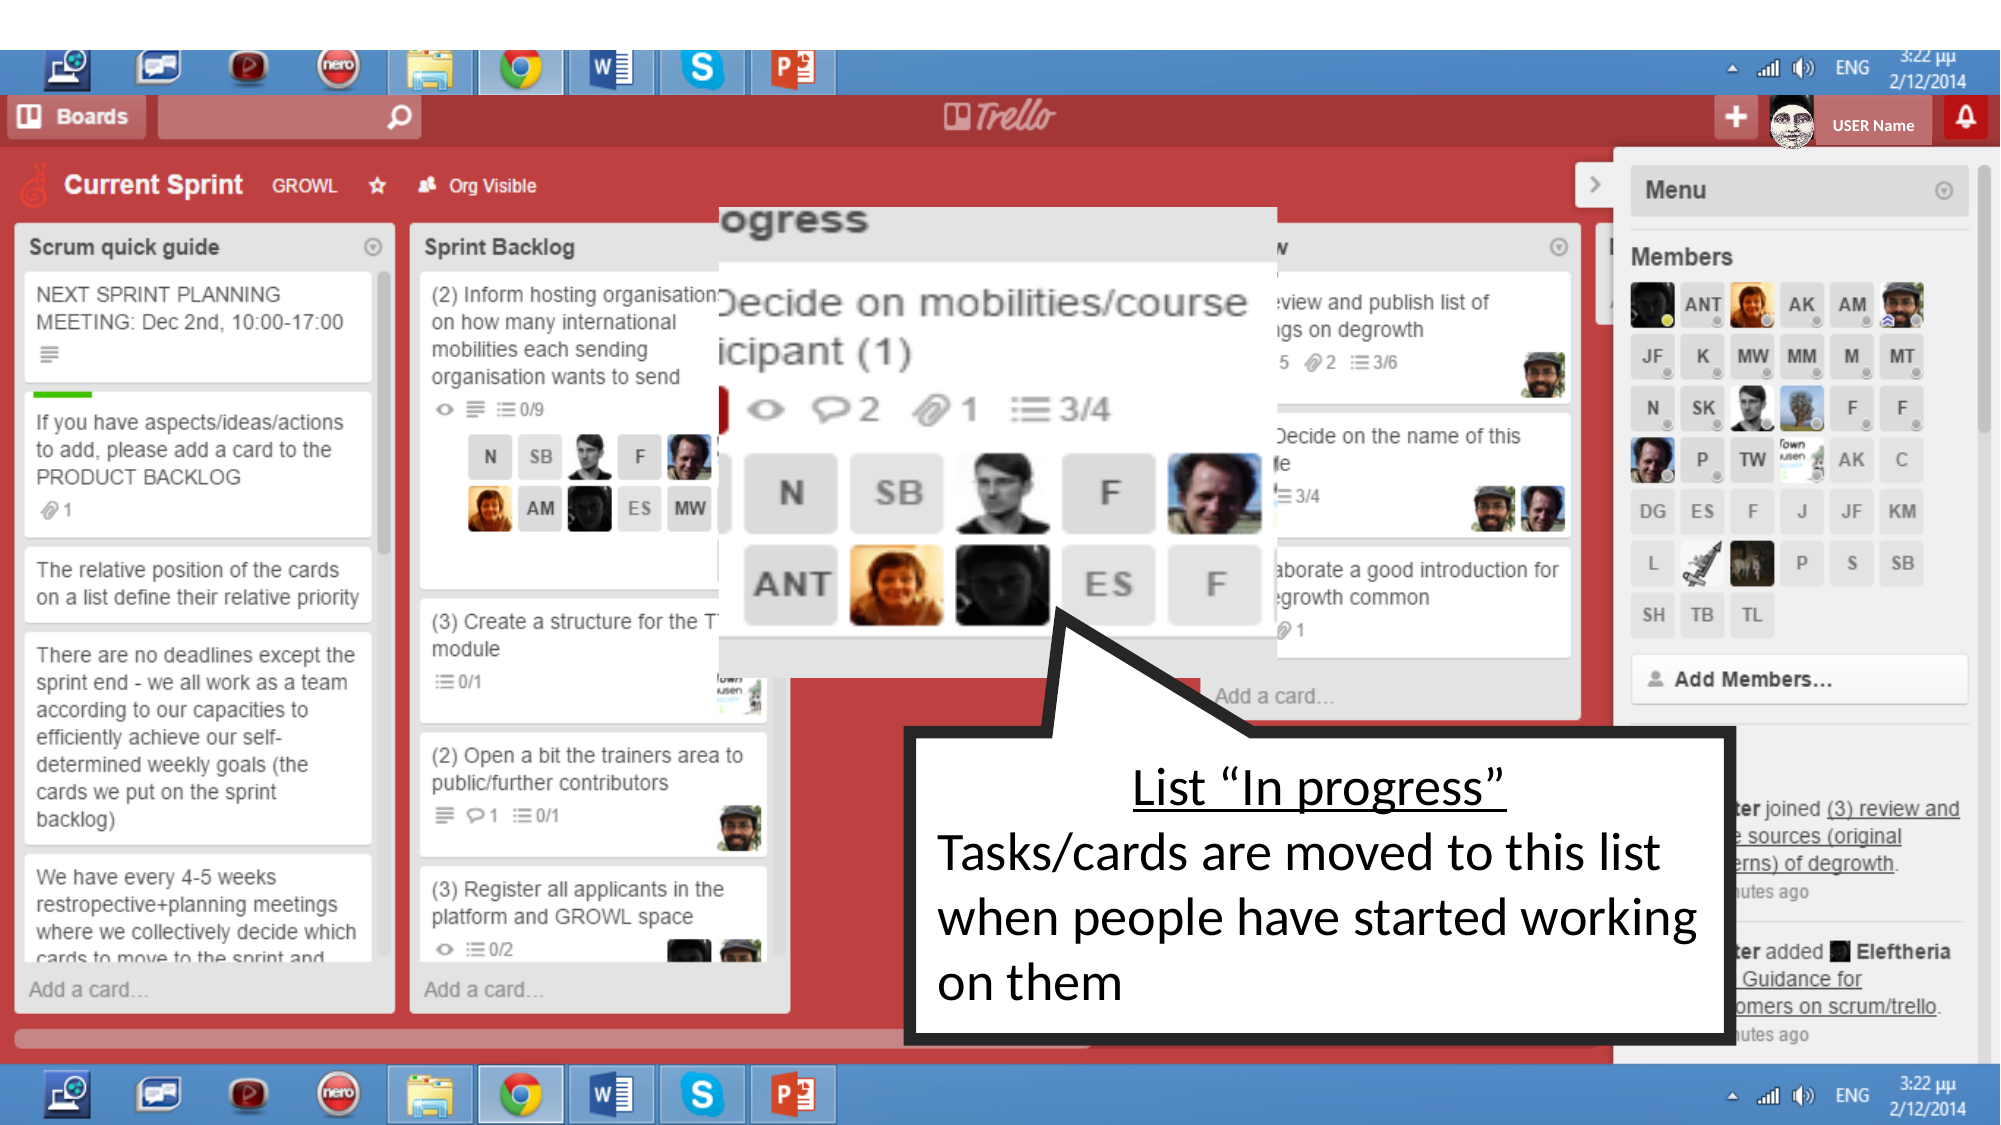

USER Name
List “In progress”
Tasks/cards are moved to this list when people have started working on them